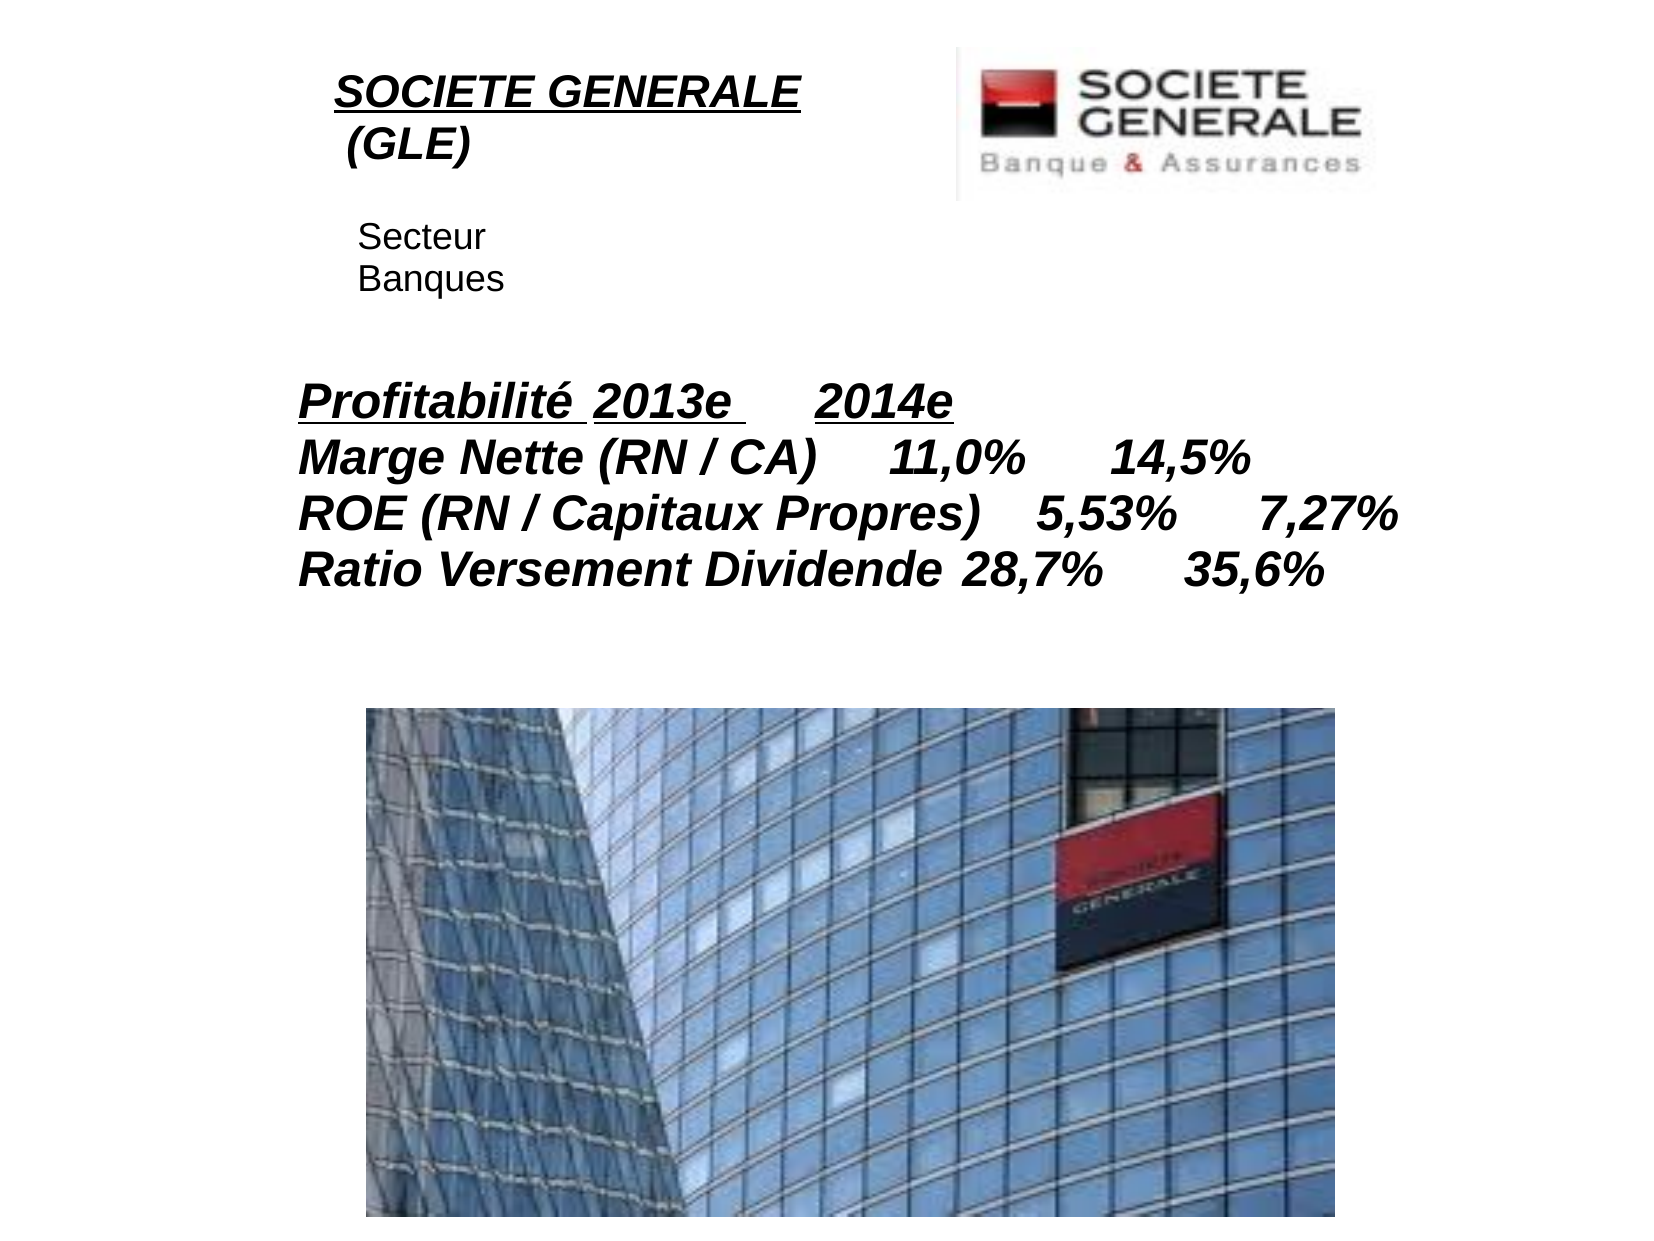

SOCIETE GENERALE
 (GLE)
Secteur
Banques
Profitabilité 	2013e 	2014e
Marge Nette (RN / CA) 	11,0% 	14,5%
ROE (RN / Capitaux Propres) 	5,53% 	7,27%
Ratio Versement Dividende 	28,7% 	35,6%